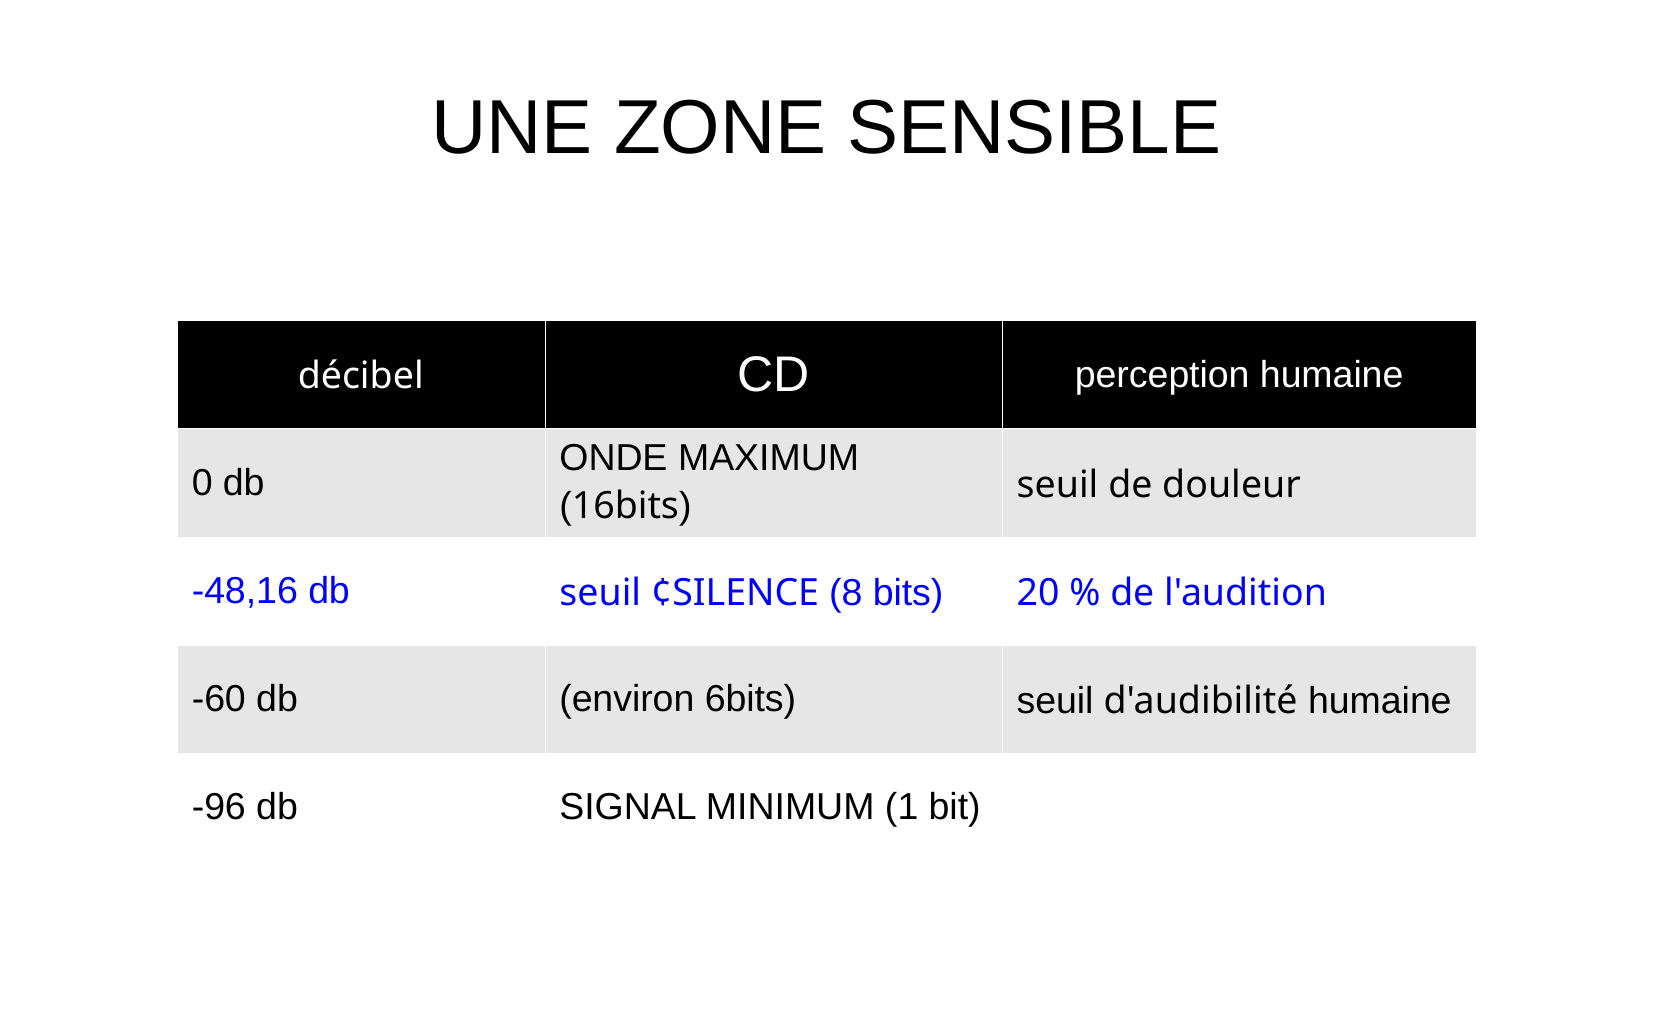

# UNE ZONE SENSIBLE
| décibel | CD | perception humaine |
| --- | --- | --- |
| 0 db | ONDE MAXIMUM (16bits) | seuil de douleur |
| -48,16 db | seuil ¢SILENCE (8 bits) | 20 % de l'audition |
| -60 db | (environ 6bits) | seuil d'audibilité humaine |
| -96 db | SIGNAL MINIMUM (1 bit) | |